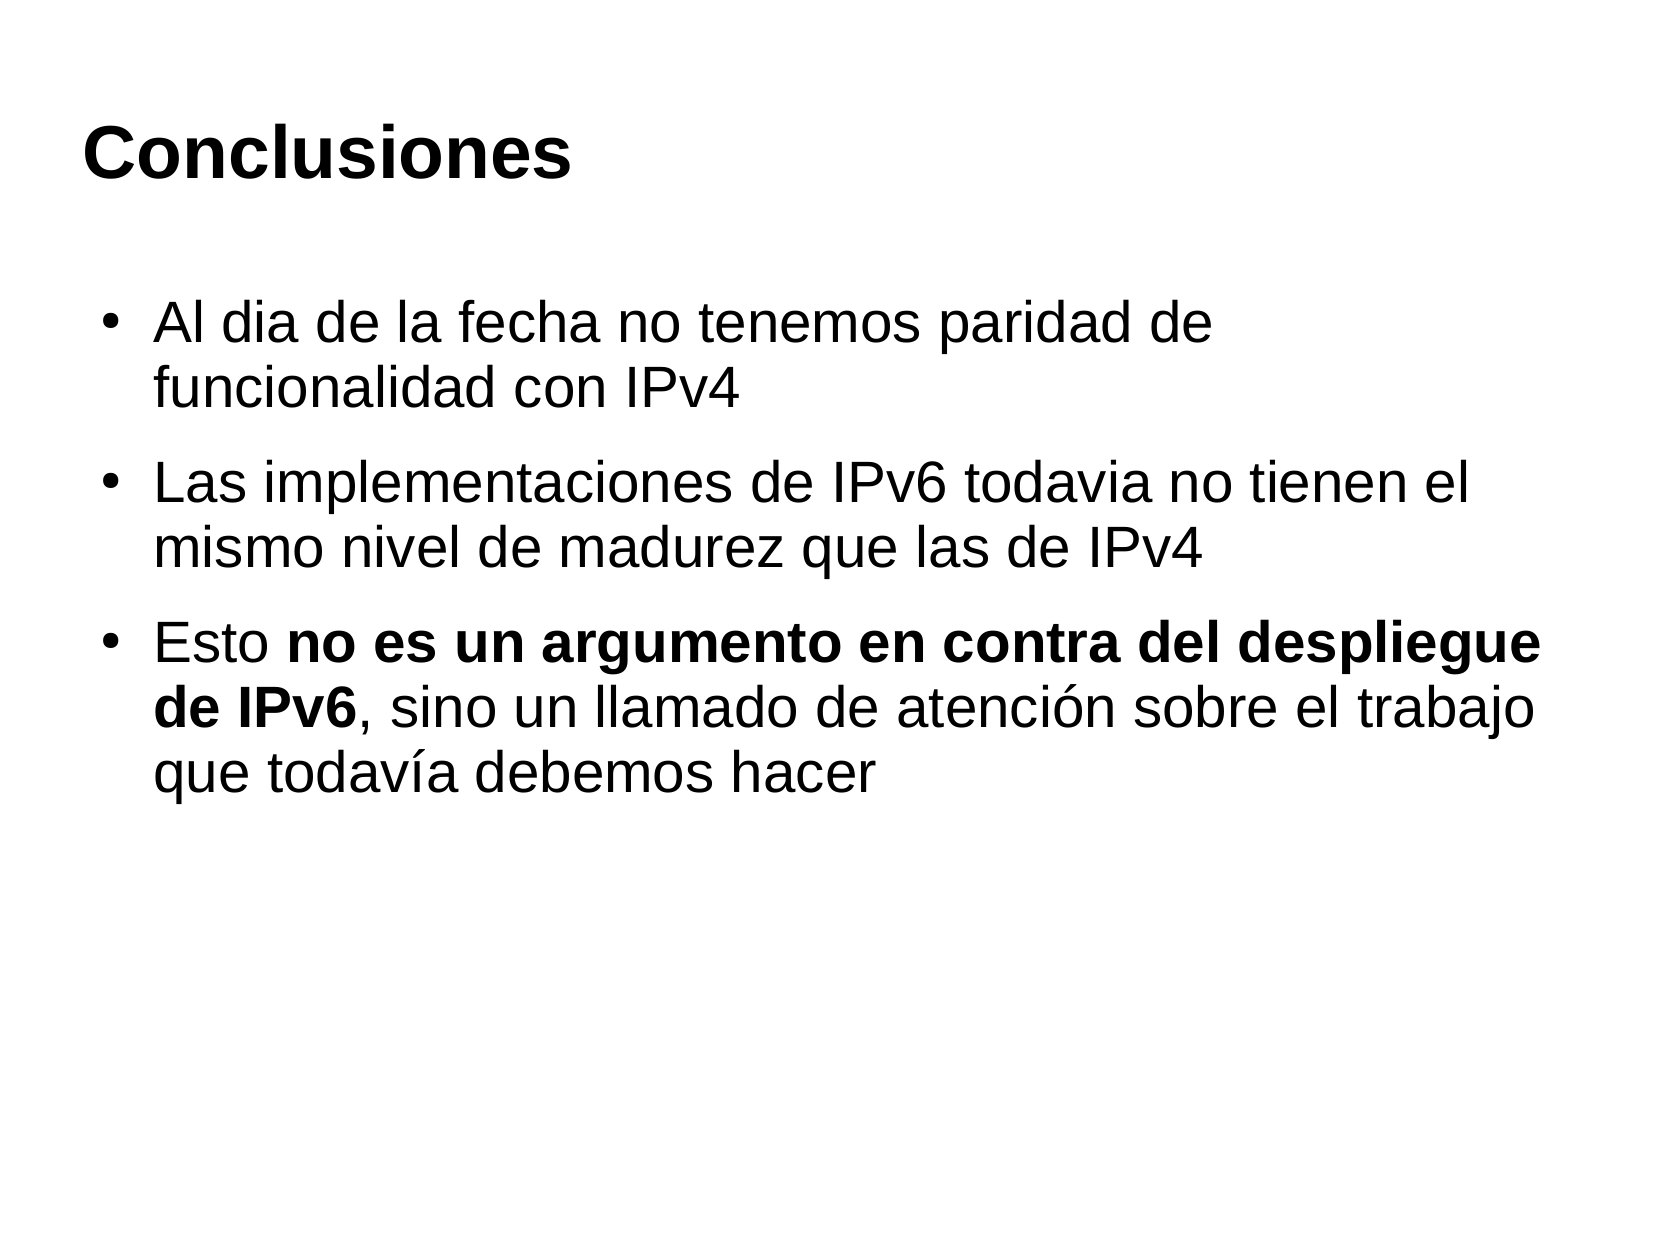

# Conclusiones
Al dia de la fecha no tenemos paridad de funcionalidad con IPv4
Las implementaciones de IPv6 todavia no tienen el mismo nivel de madurez que las de IPv4
Esto no es un argumento en contra del despliegue de IPv6, sino un llamado de atención sobre el trabajo que todavía debemos hacer